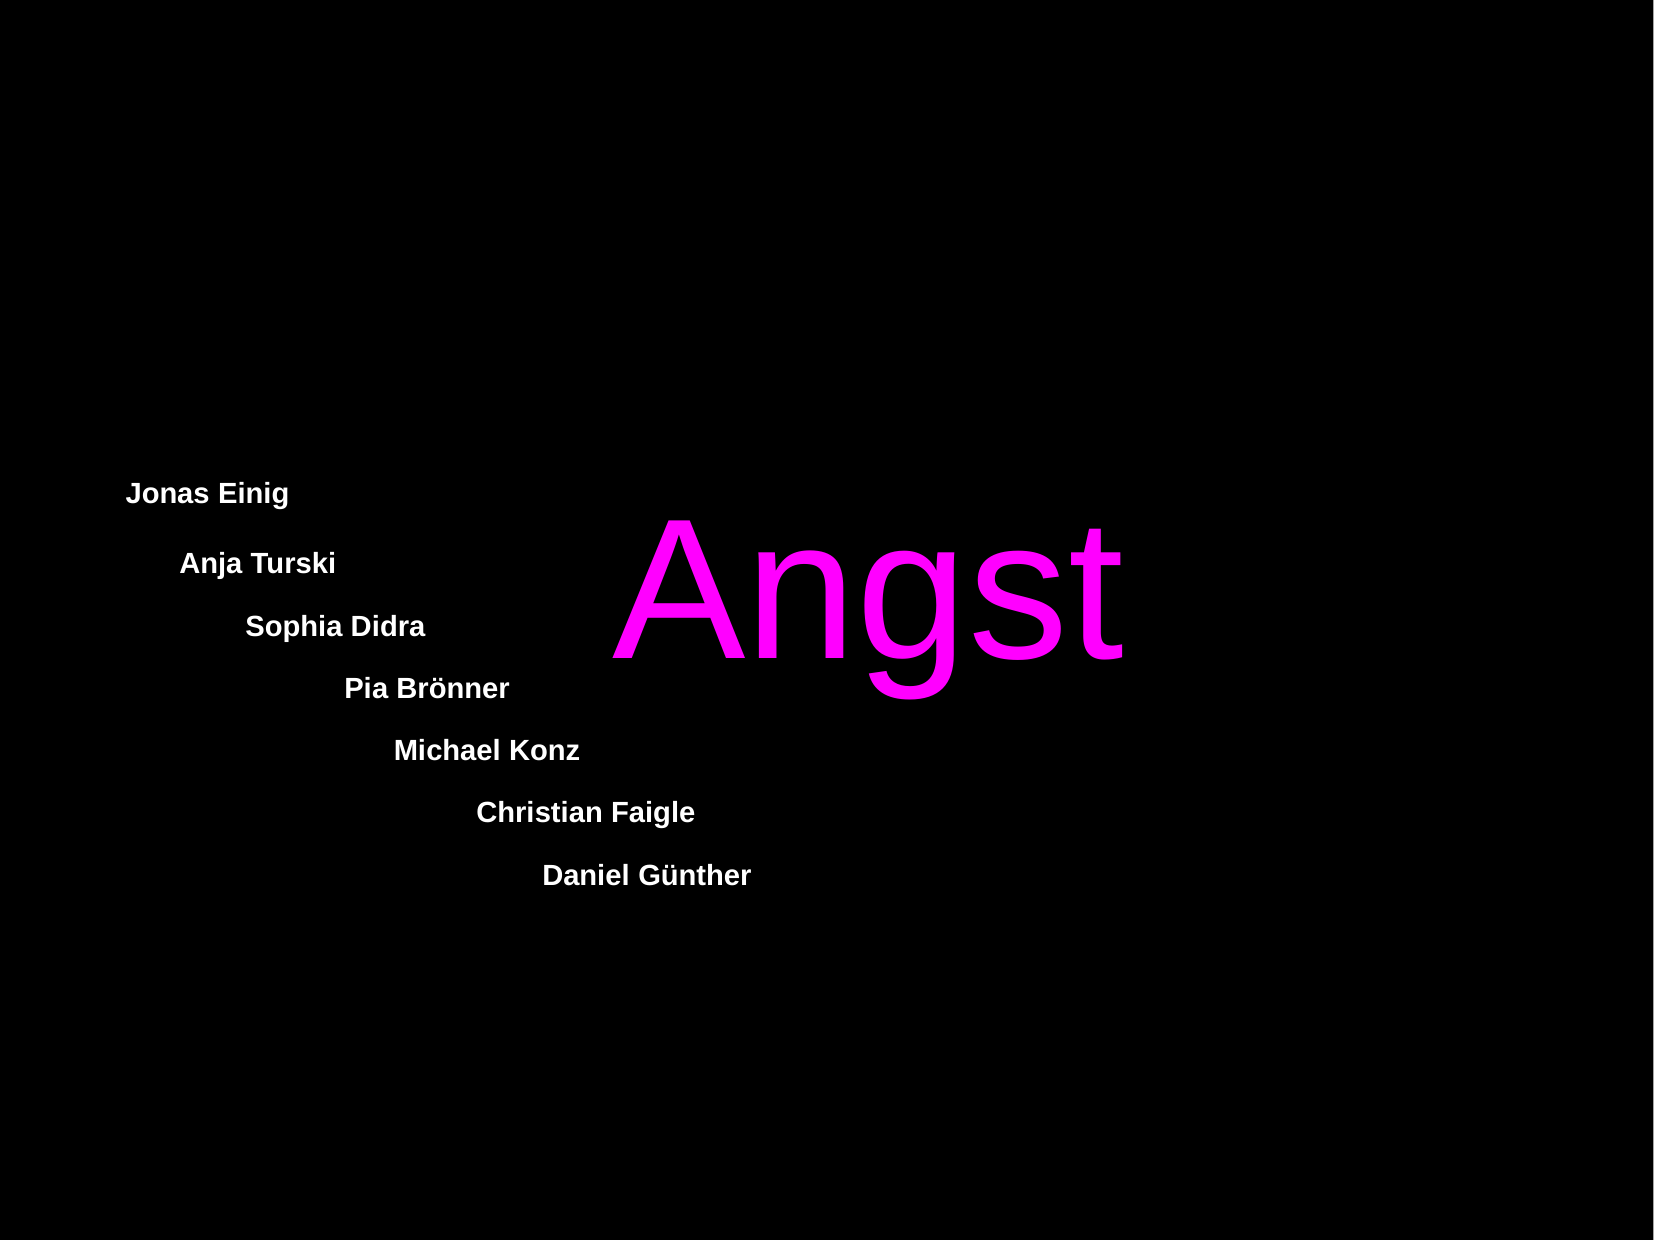

Jonas Einig
 Anja Turski
 Sophia Didra
 Pia Brönner
 Michael Konz
 Christian Faigle
 Daniel Günther
# Angst